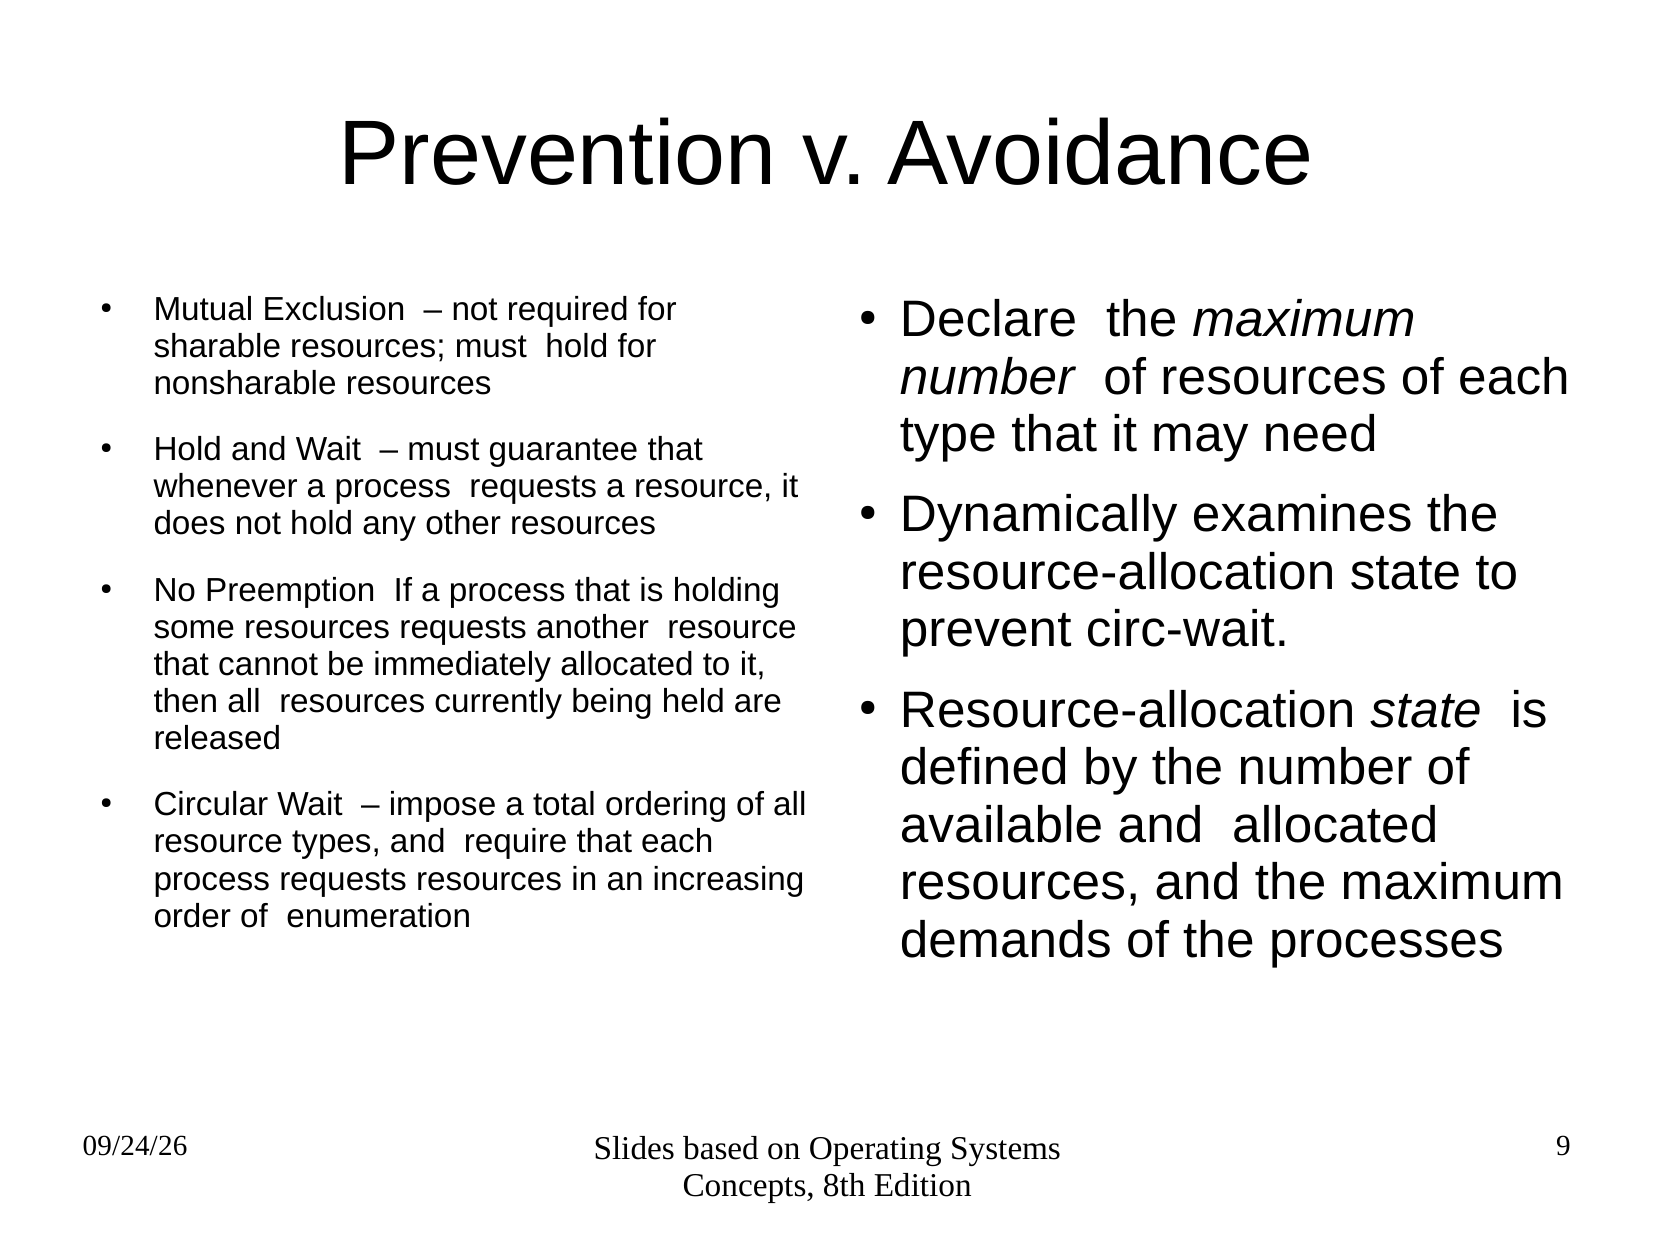

# Prevention v. Avoidance
Mutual Exclusion – not required for sharable resources; must hold for nonsharable resources
Hold and Wait – must guarantee that whenever a process requests a resource, it does not hold any other resources
No Preemption If a process that is holding some resources requests another resource that cannot be immediately allocated to it, then all resources currently being held are released
Circular Wait – impose a total ordering of all resource types, and require that each process requests resources in an increasing order of enumeration
Declare the maximum number of resources of each type that it may need
Dynamically examines the resource-allocation state to prevent circ-wait.
Resource-allocation state is defined by the number of available and allocated resources, and the maximum demands of the processes
9